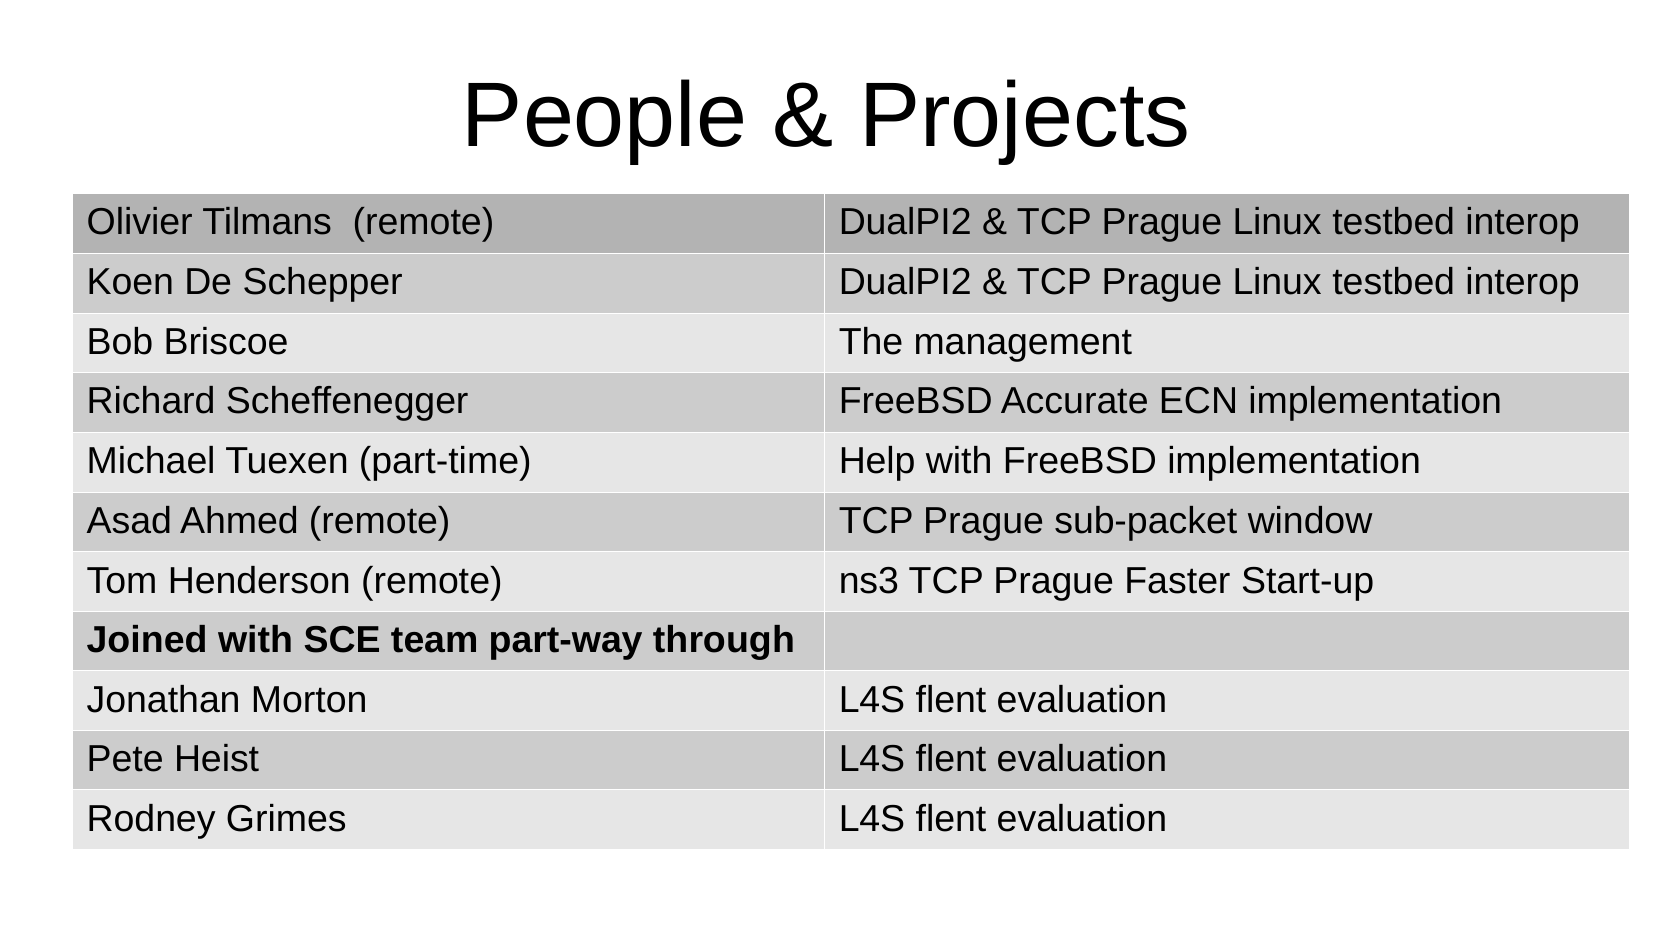

# People & Projects
| Olivier Tilmans (remote) | DualPI2 & TCP Prague Linux testbed interop |
| --- | --- |
| Koen De Schepper | DualPI2 & TCP Prague Linux testbed interop |
| Bob Briscoe | The management |
| Richard Scheffenegger | FreeBSD Accurate ECN implementation |
| Michael Tuexen (part-time) | Help with FreeBSD implementation |
| Asad Ahmed (remote) | TCP Prague sub-packet window |
| Tom Henderson (remote) | ns3 TCP Prague Faster Start-up |
| Joined with SCE team part-way through | |
| Jonathan Morton | L4S flent evaluation |
| Pete Heist | L4S flent evaluation |
| Rodney Grimes | L4S flent evaluation |